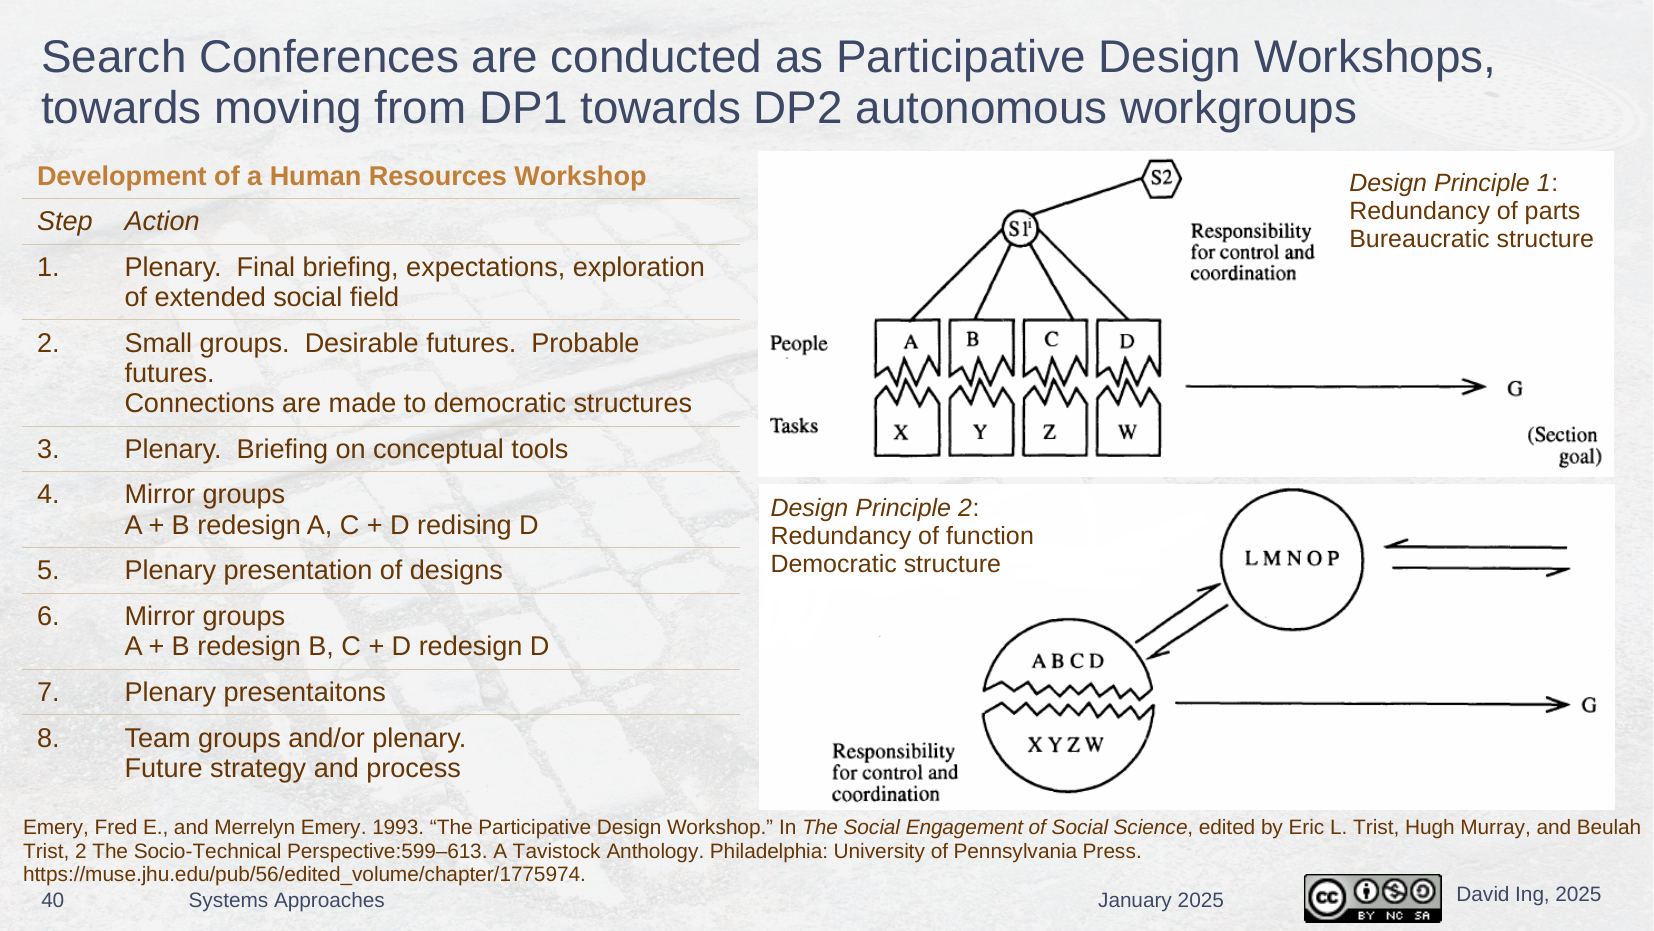

# Search Conferences are conducted as Participative Design Workshops, towards moving from DP1 towards DP2 autonomous workgroups
| Development of a Human Resources Workshop | |
| --- | --- |
| Step | Action |
| 1. | Plenary. Final briefing, expectations, exploration of extended social field |
| 2. | Small groups. Desirable futures. Probable futures. Connections are made to democratic structures |
| 3. | Plenary. Briefing on conceptual tools |
| 4. | Mirror groups A + B redesign A, C + D redising D |
| 5. | Plenary presentation of designs |
| 6. | Mirror groups A + B redesign B, C + D redesign D |
| 7. | Plenary presentaitons |
| 8. | Team groups and/or plenary. Future strategy and process |
Design Principle 1:
Redundancy of parts
Bureaucratic structure
Design Principle 2:
Redundancy of function
Democratic structure
Emery, Fred E., and Merrelyn Emery. 1993. “The Participative Design Workshop.” In The Social Engagement of Social Science, edited by Eric L. Trist, Hugh Murray, and Beulah Trist, 2 The Socio-Technical Perspective:599–613. A Tavistock Anthology. Philadelphia: University of Pennsylvania Press. https://muse.jhu.edu/pub/56/edited_volume/chapter/1775974.
Systems Approaches
January 2025